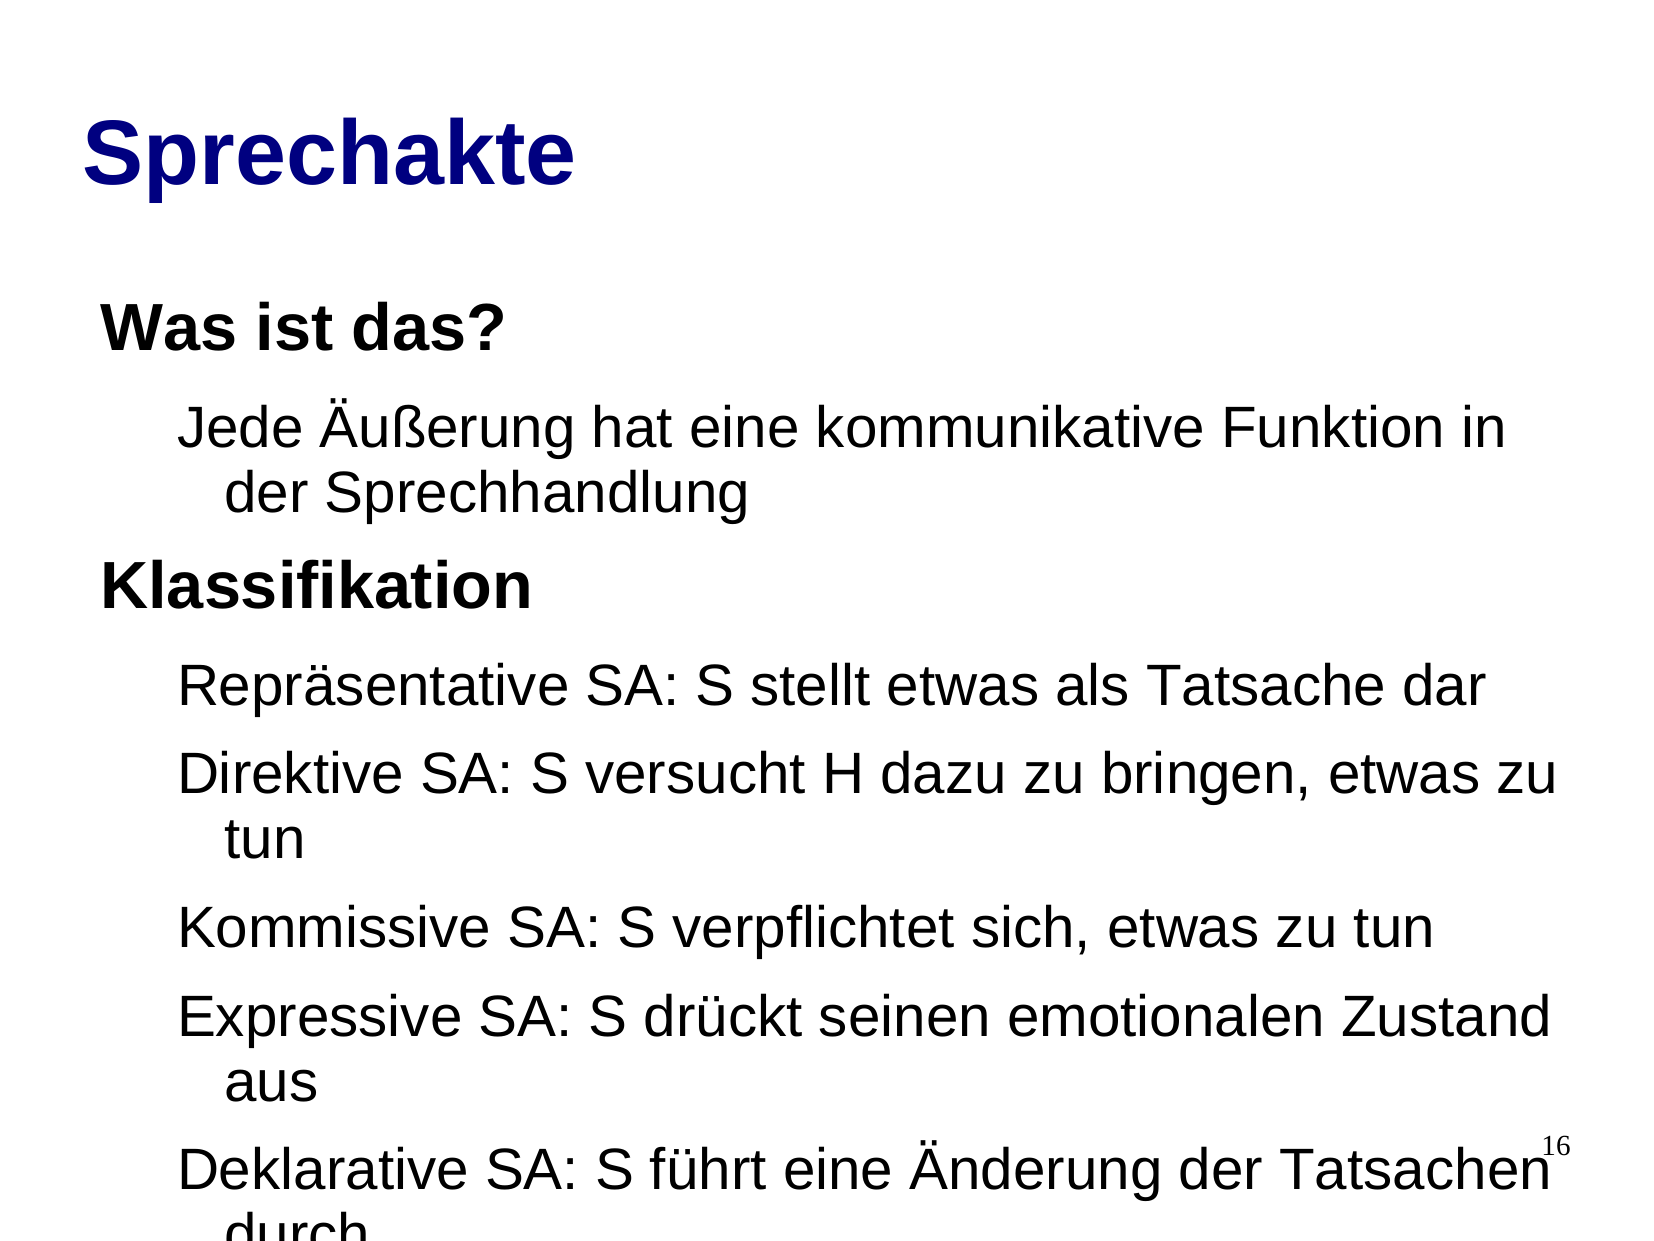

# Sprechakte
Was ist das?
Jede Äußerung hat eine kommunikative Funktion in der Sprechhandlung
Klassifikation
Repräsentative SA: S stellt etwas als Tatsache dar
Direktive SA: S versucht H dazu zu bringen, etwas zu tun
Kommissive SA: S verpflichtet sich, etwas zu tun
Expressive SA: S drückt seinen emotionalen Zustand aus
Deklarative SA: S führt eine Änderung der Tatsachen durch
16